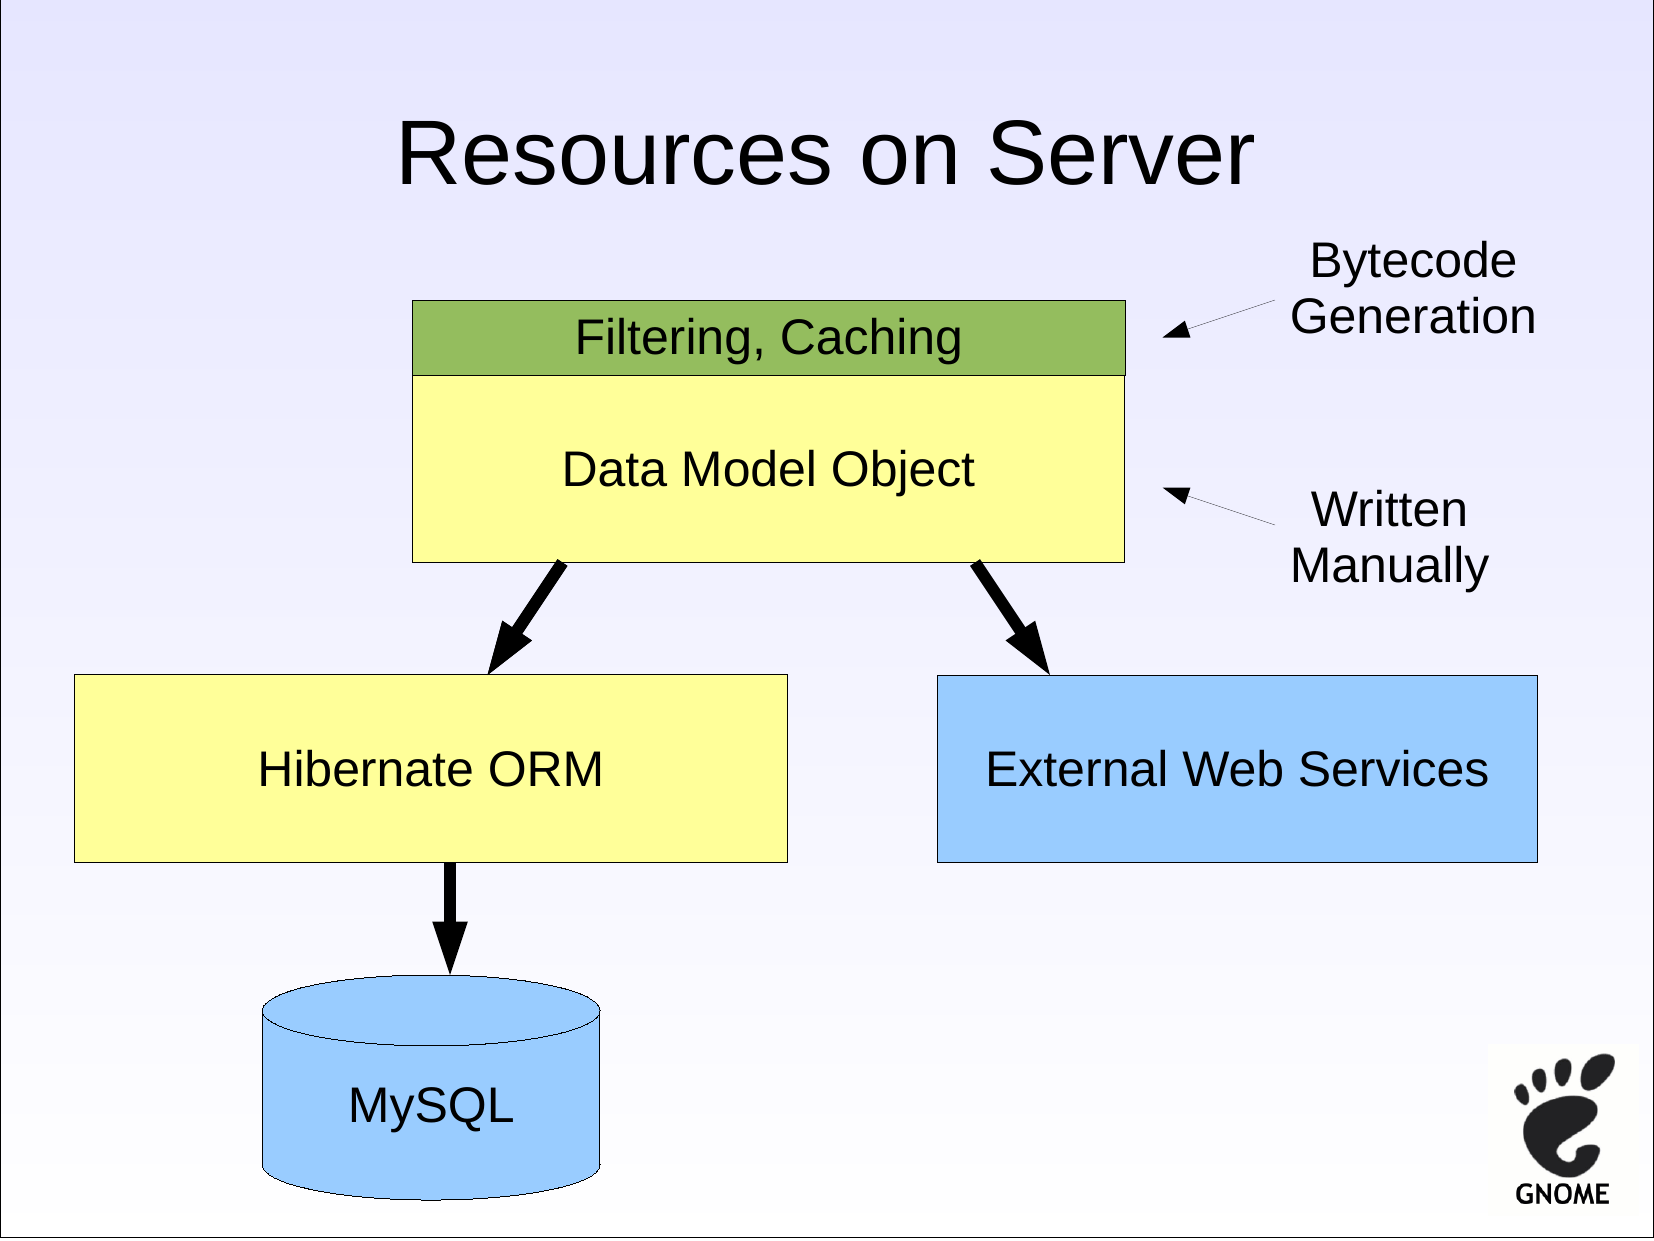

# Resources on Server
Bytecode
Generation
Filtering, Caching
Data Model Object
Written
Manually
Hibernate ORM
External Web Services
MySQL